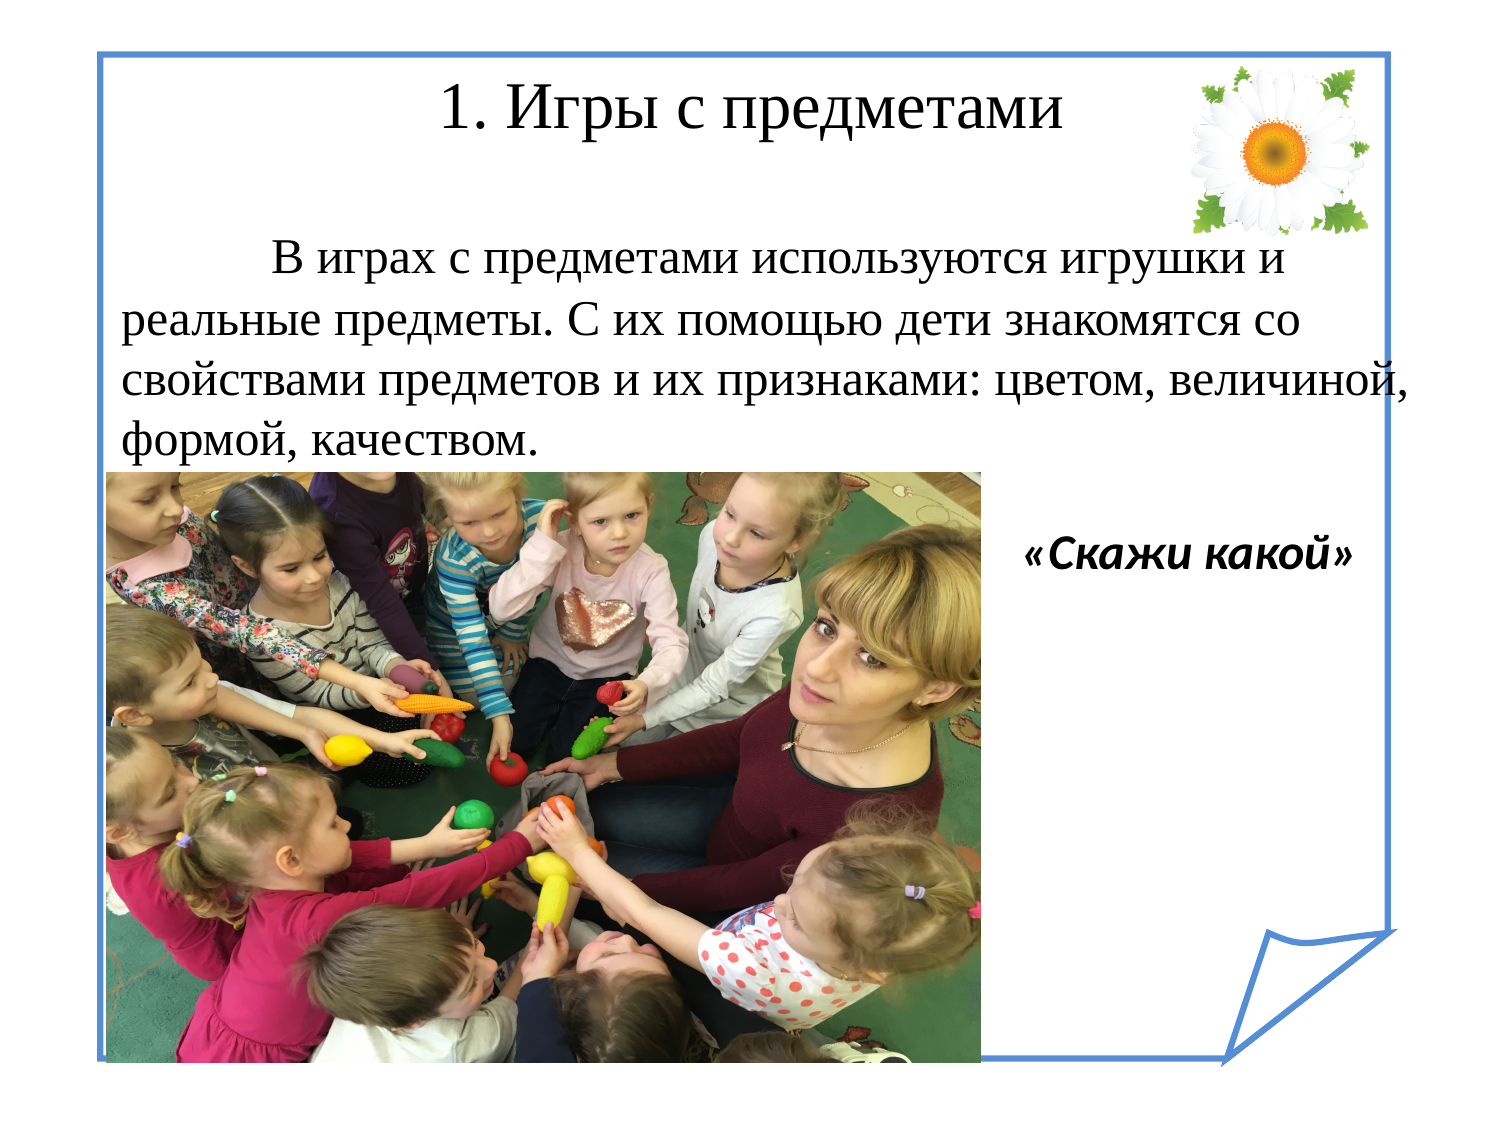

# 1. Игры с предметами
 		В играх с предметами используются игрушки и реальные предметы. С их помощью дети знакомятся со свойствами предметов и их признаками: цветом, величиной, формой, качеством.
 «Скажи какой»